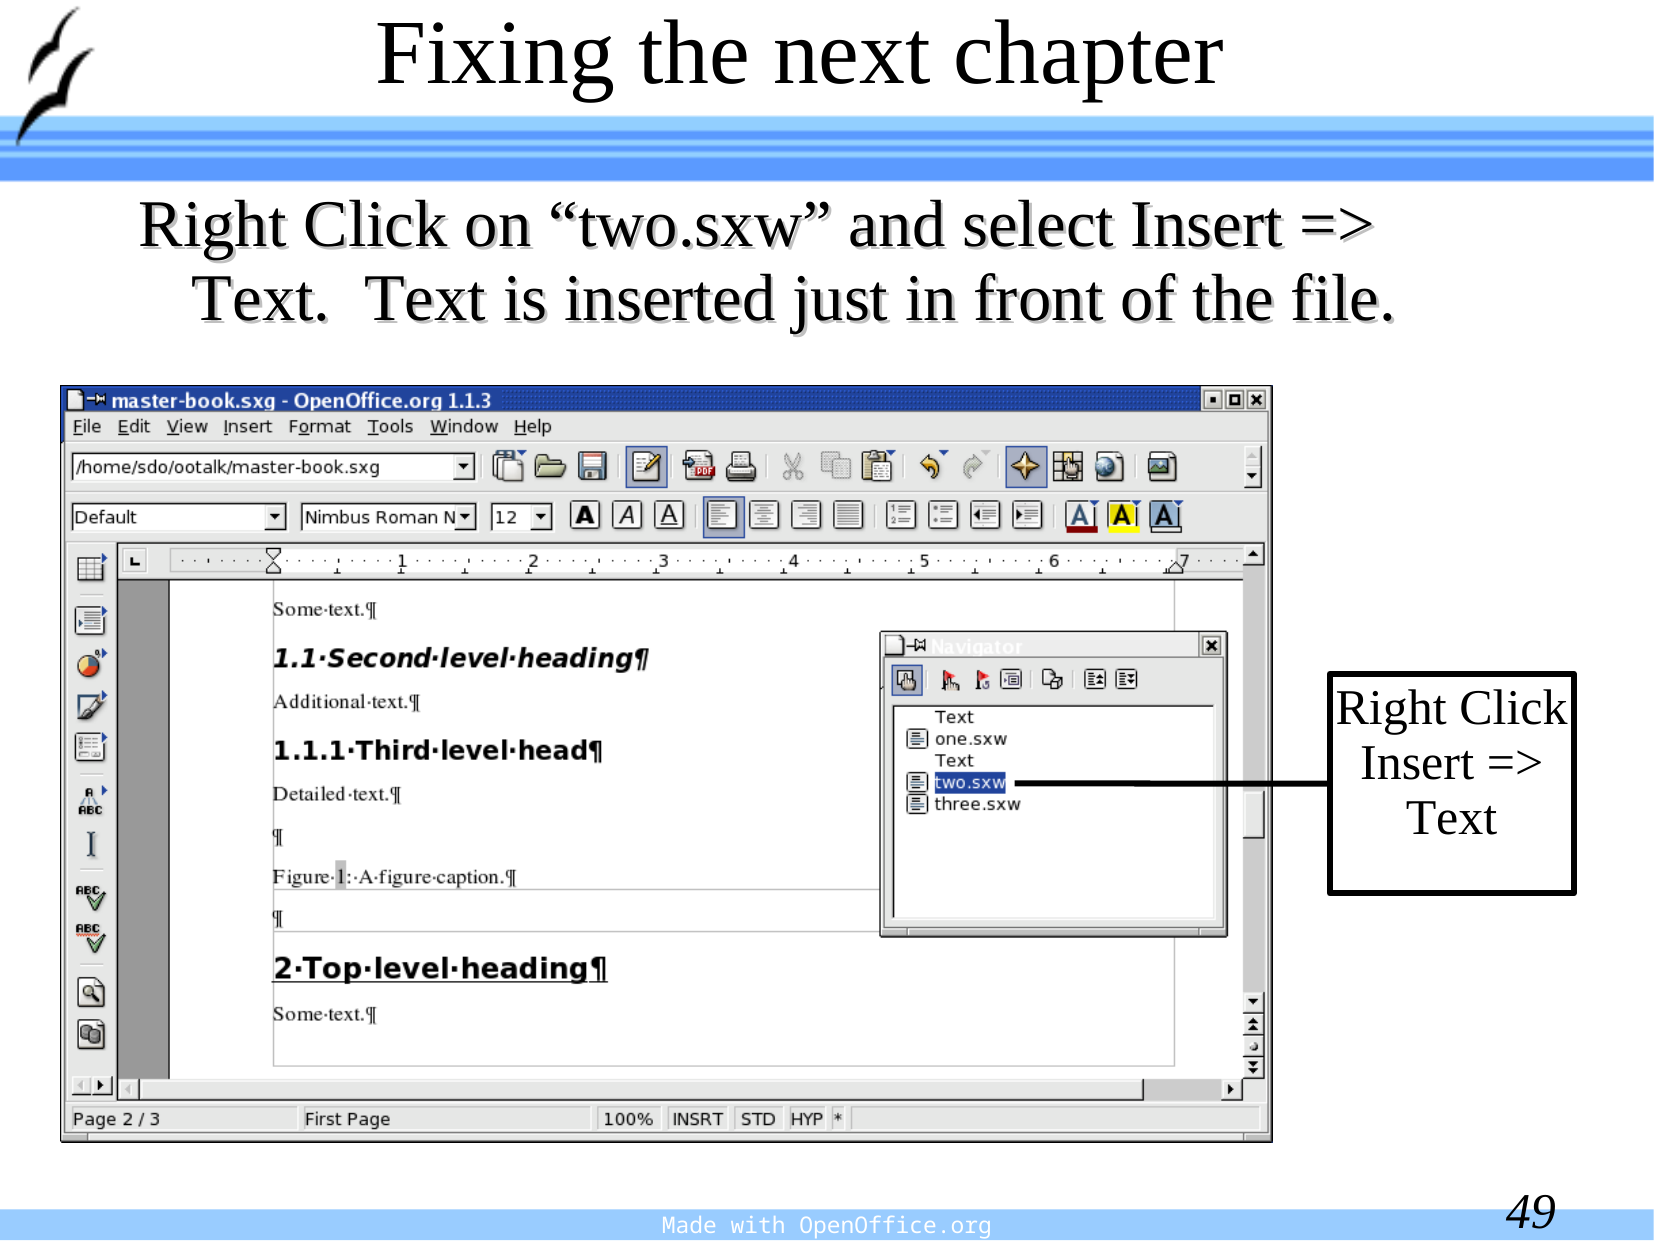

# Fixing the next chapter
Right Click on “two.sxw” and select Insert => Text. Text is inserted just in front of the file.